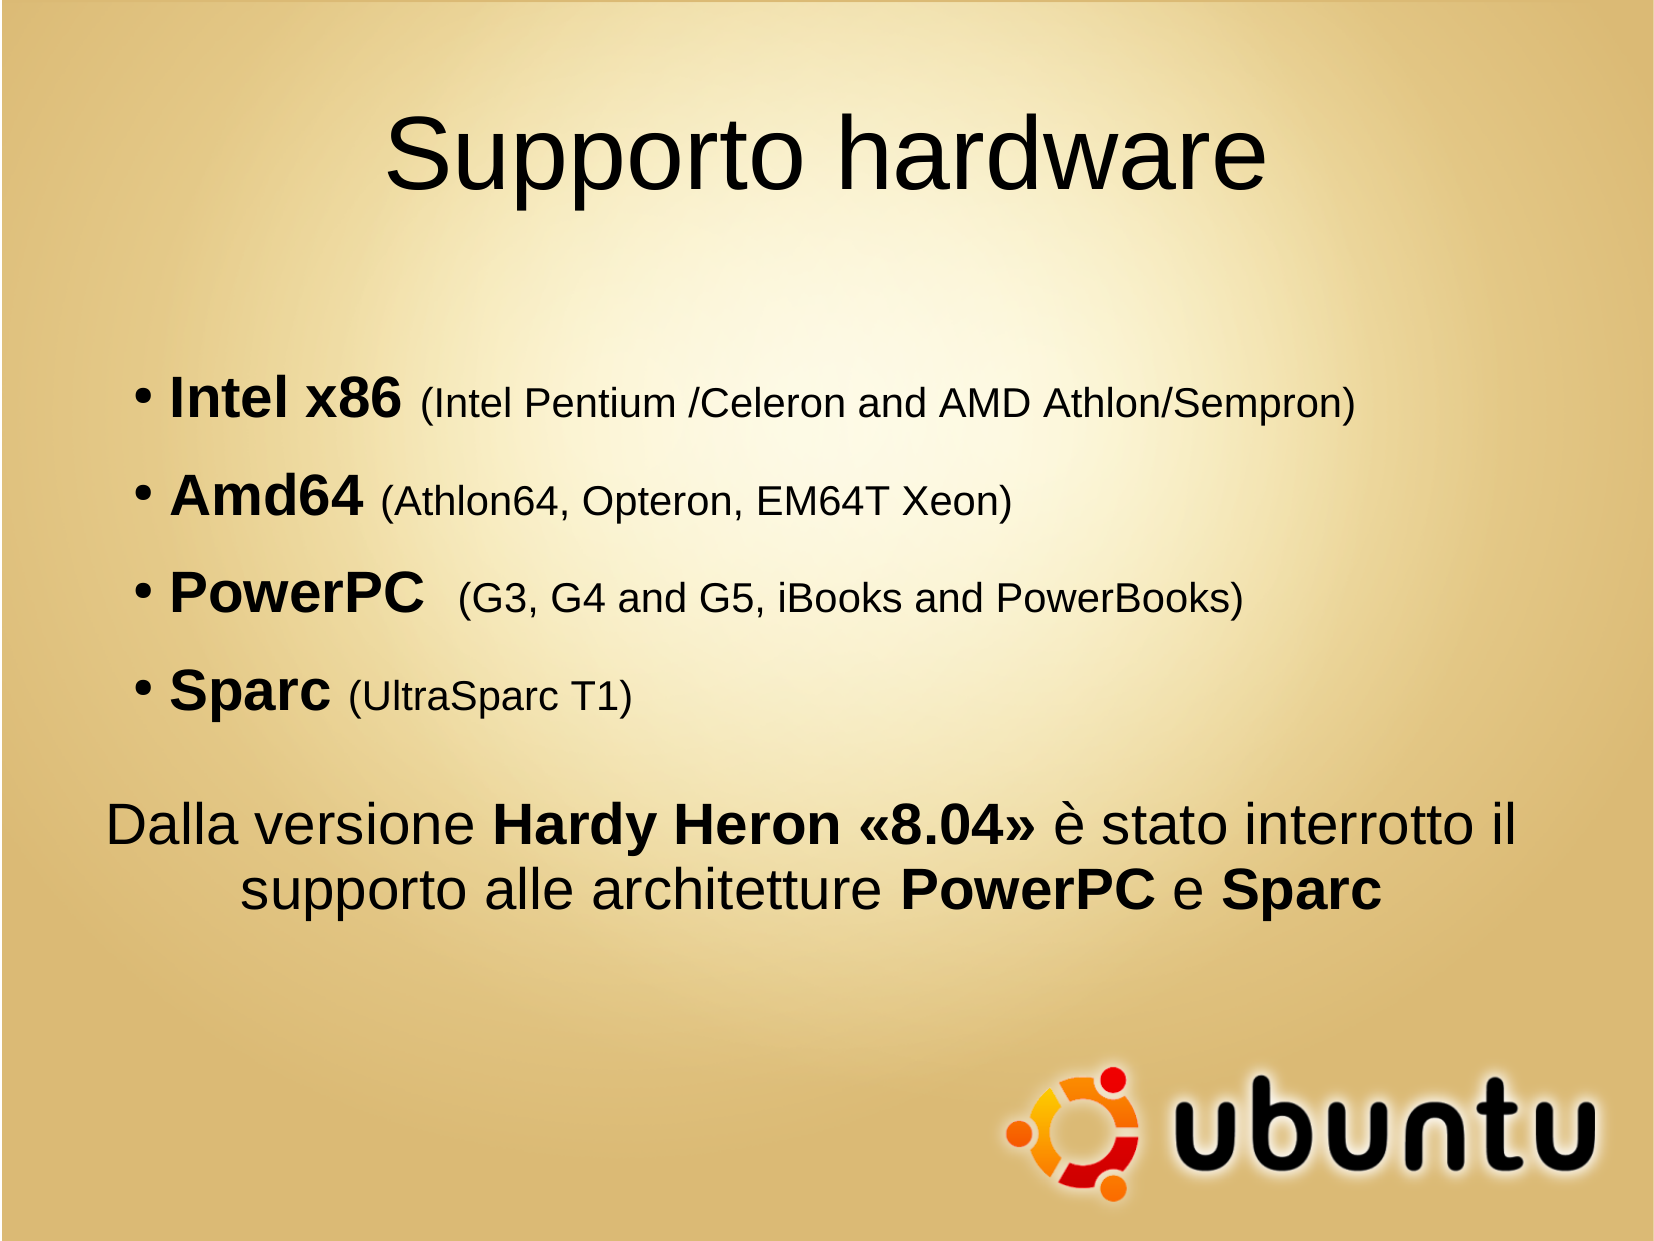

# Supporto hardware
 Intel x86 (Intel Pentium /Celeron and AMD Athlon/Sempron)
 Amd64 (Athlon64, Opteron, EM64T Xeon)
 PowerPC (G3, G4 and G5, iBooks and PowerBooks)
 Sparc (UltraSparc T1)
Dalla versione Hardy Heron «8.04» è stato interrotto il supporto alle architetture PowerPC e Sparc